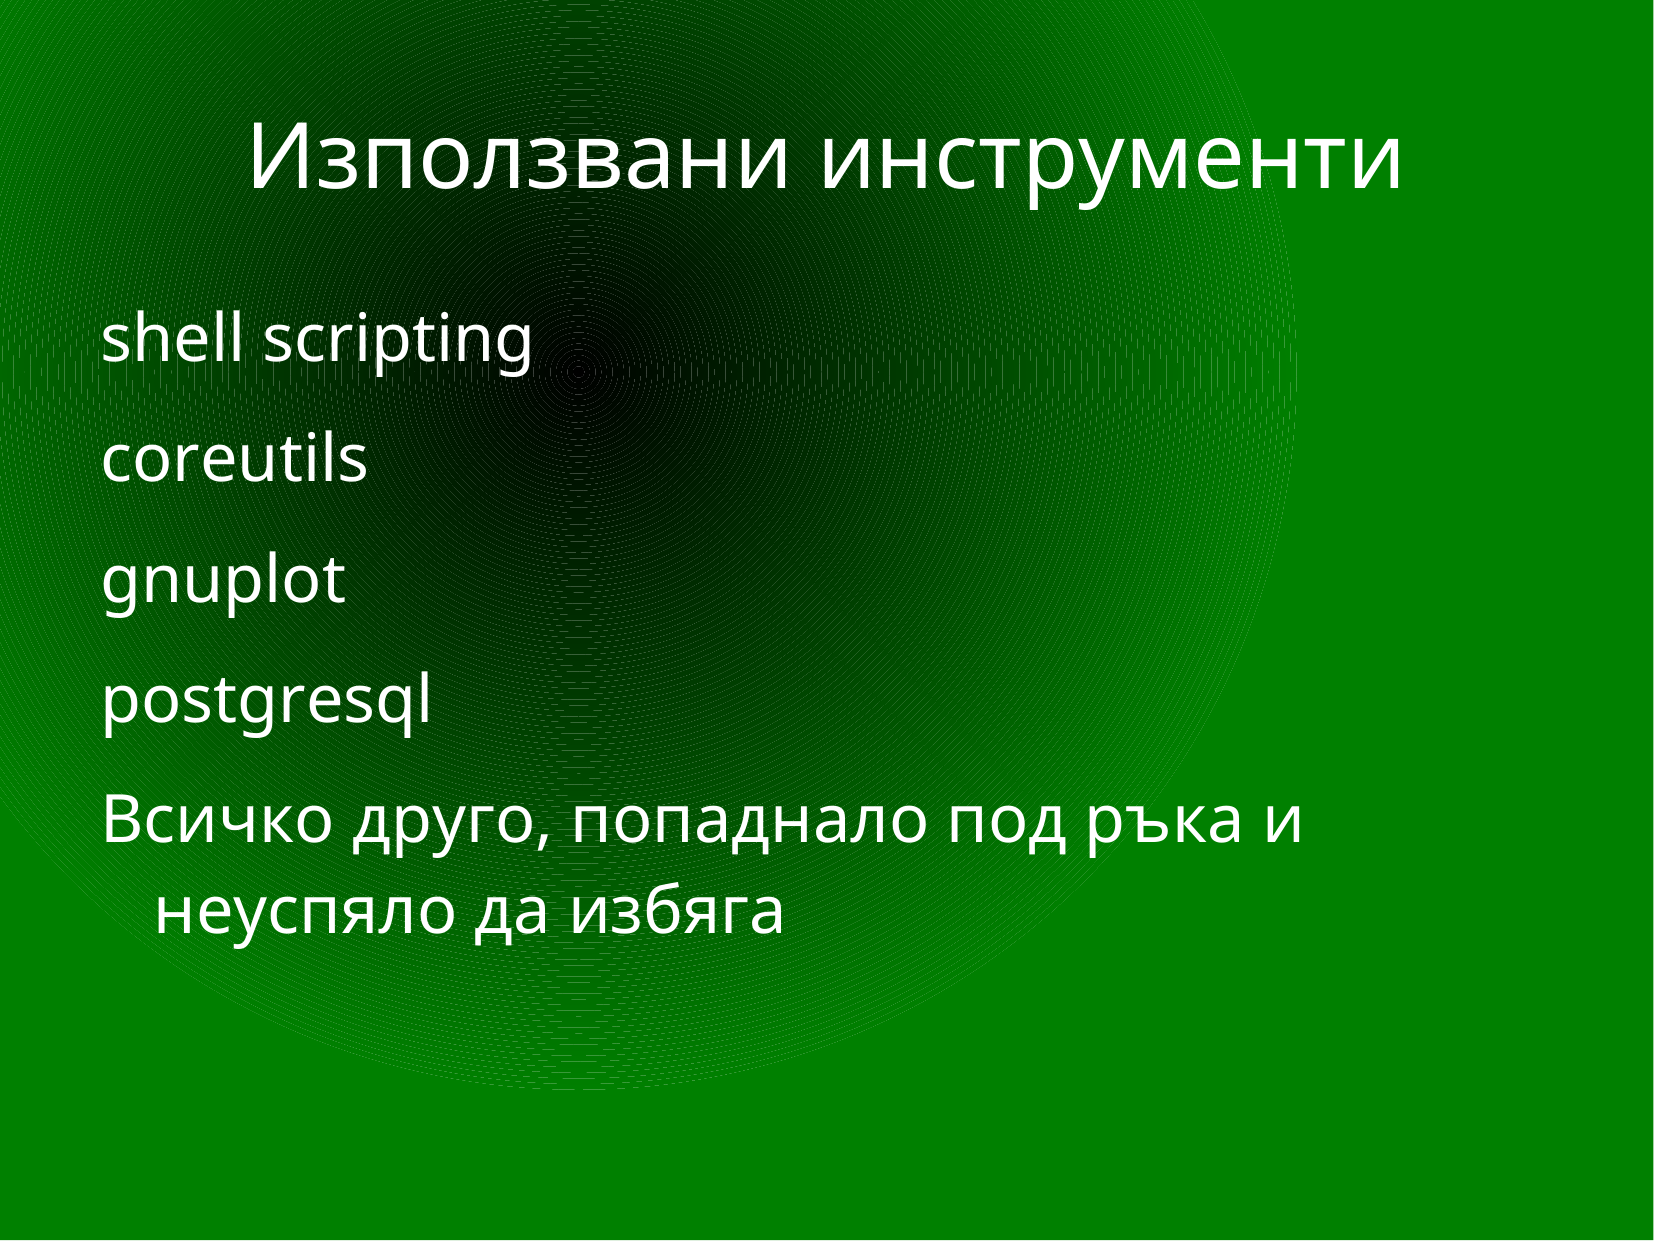

# Използвани инструменти
shell scripting
coreutils
gnuplot
postgresql
Всичко друго, попаднало под ръка и неуспяло да избяга